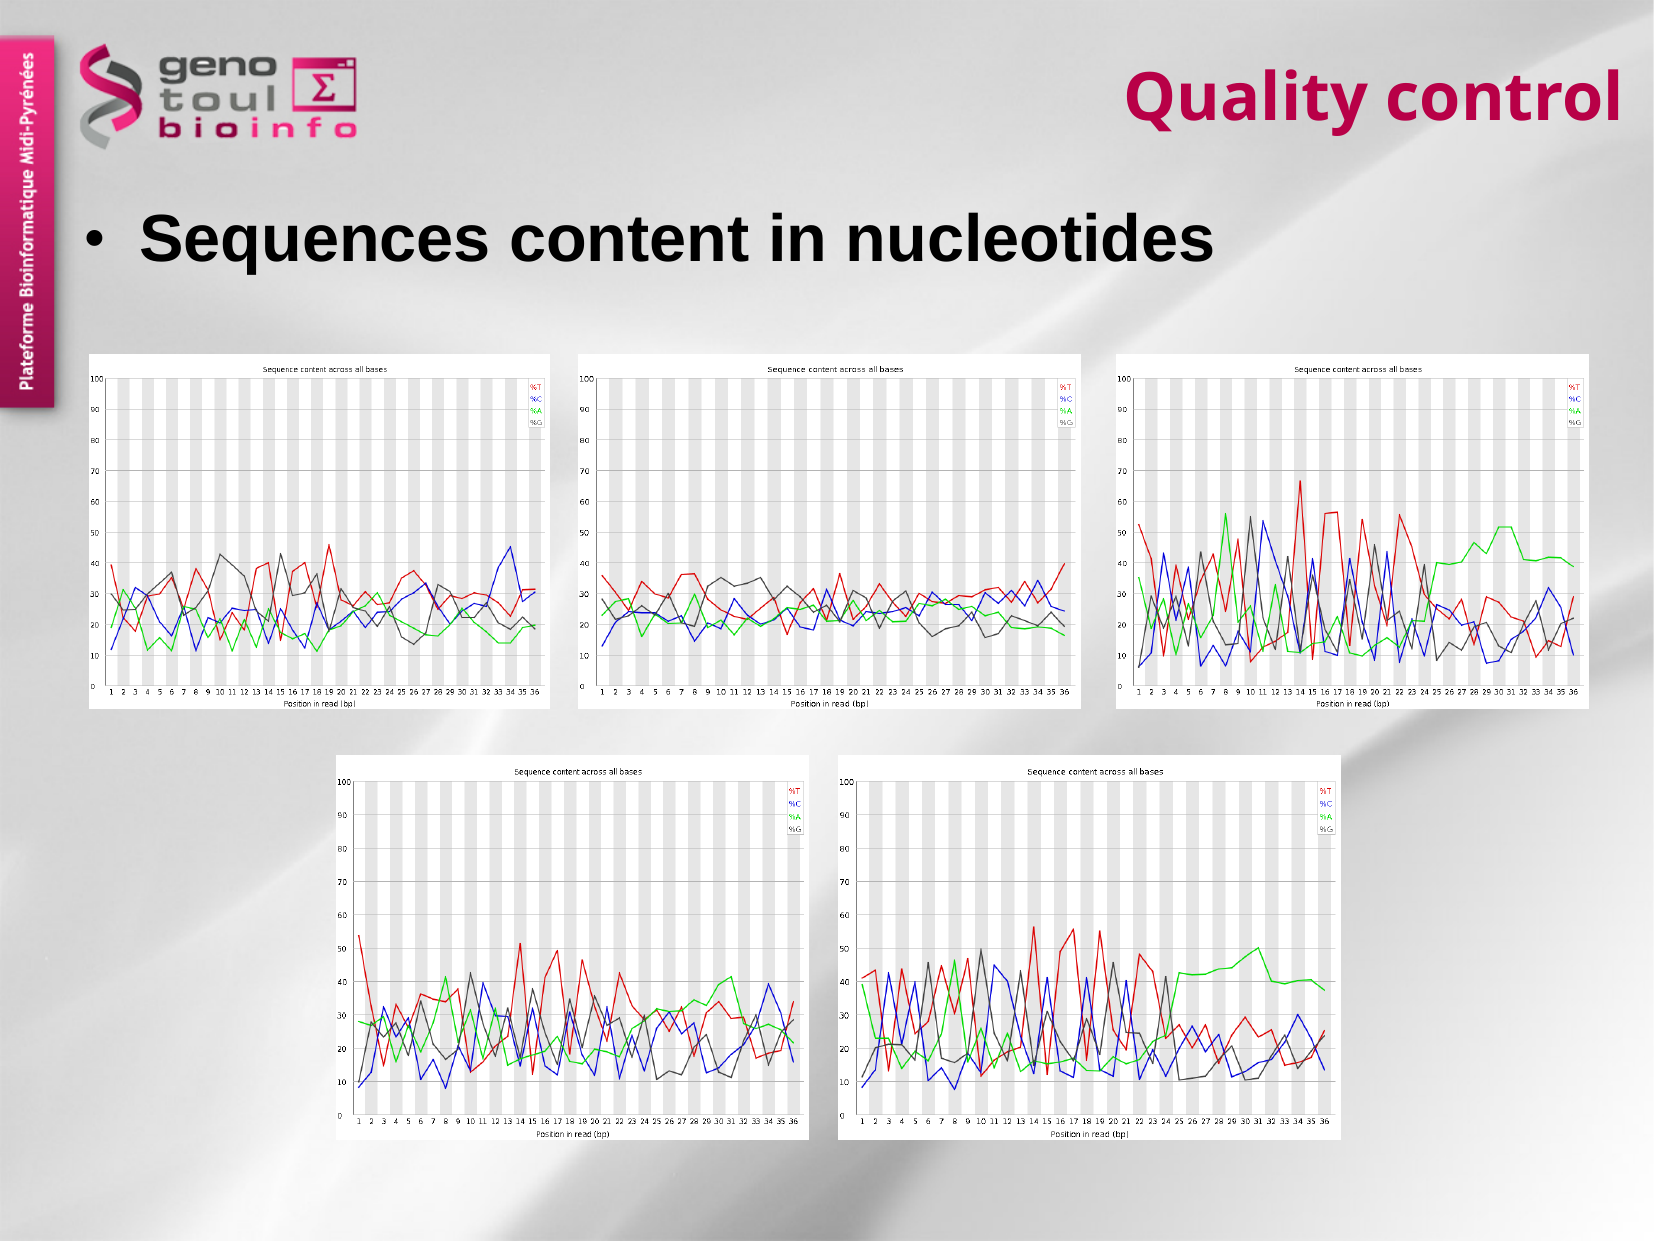

# Quality control
Sequences content in nucleotides